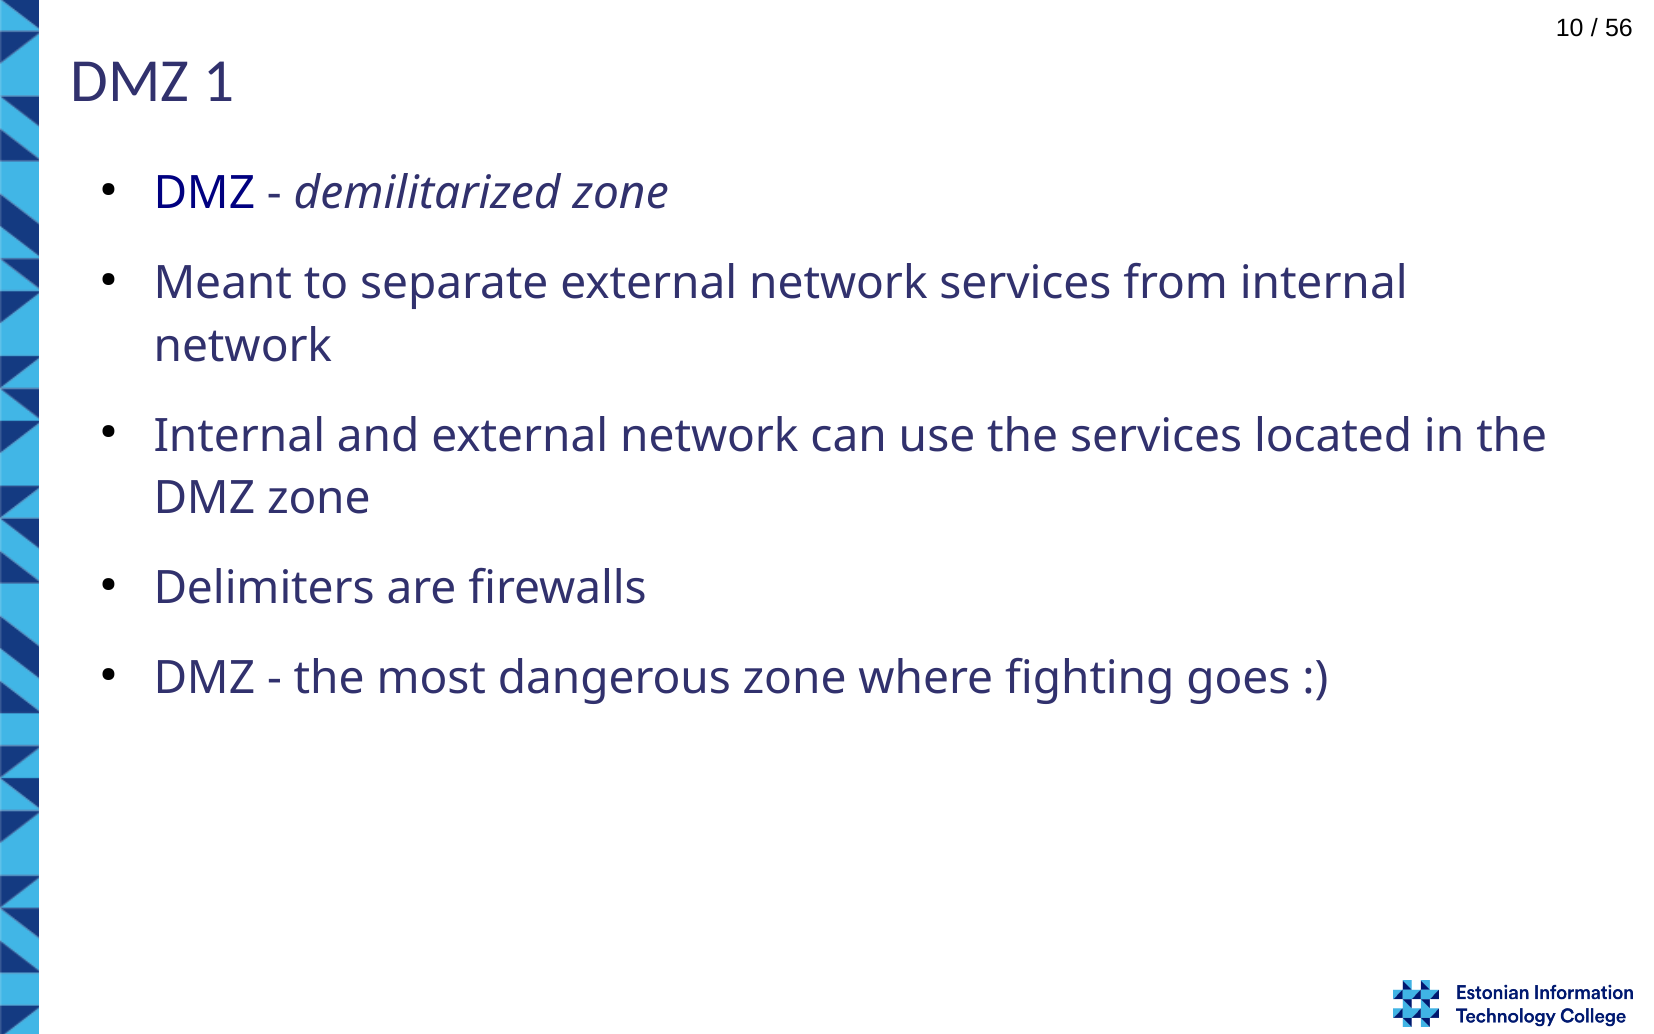

# DMZ 1
DMZ - demilitarized zone
Meant to separate external network services from internal network
Internal and external network can use the services located in the DMZ zone
Delimiters are firewalls
DMZ - the most dangerous zone where fighting goes :)